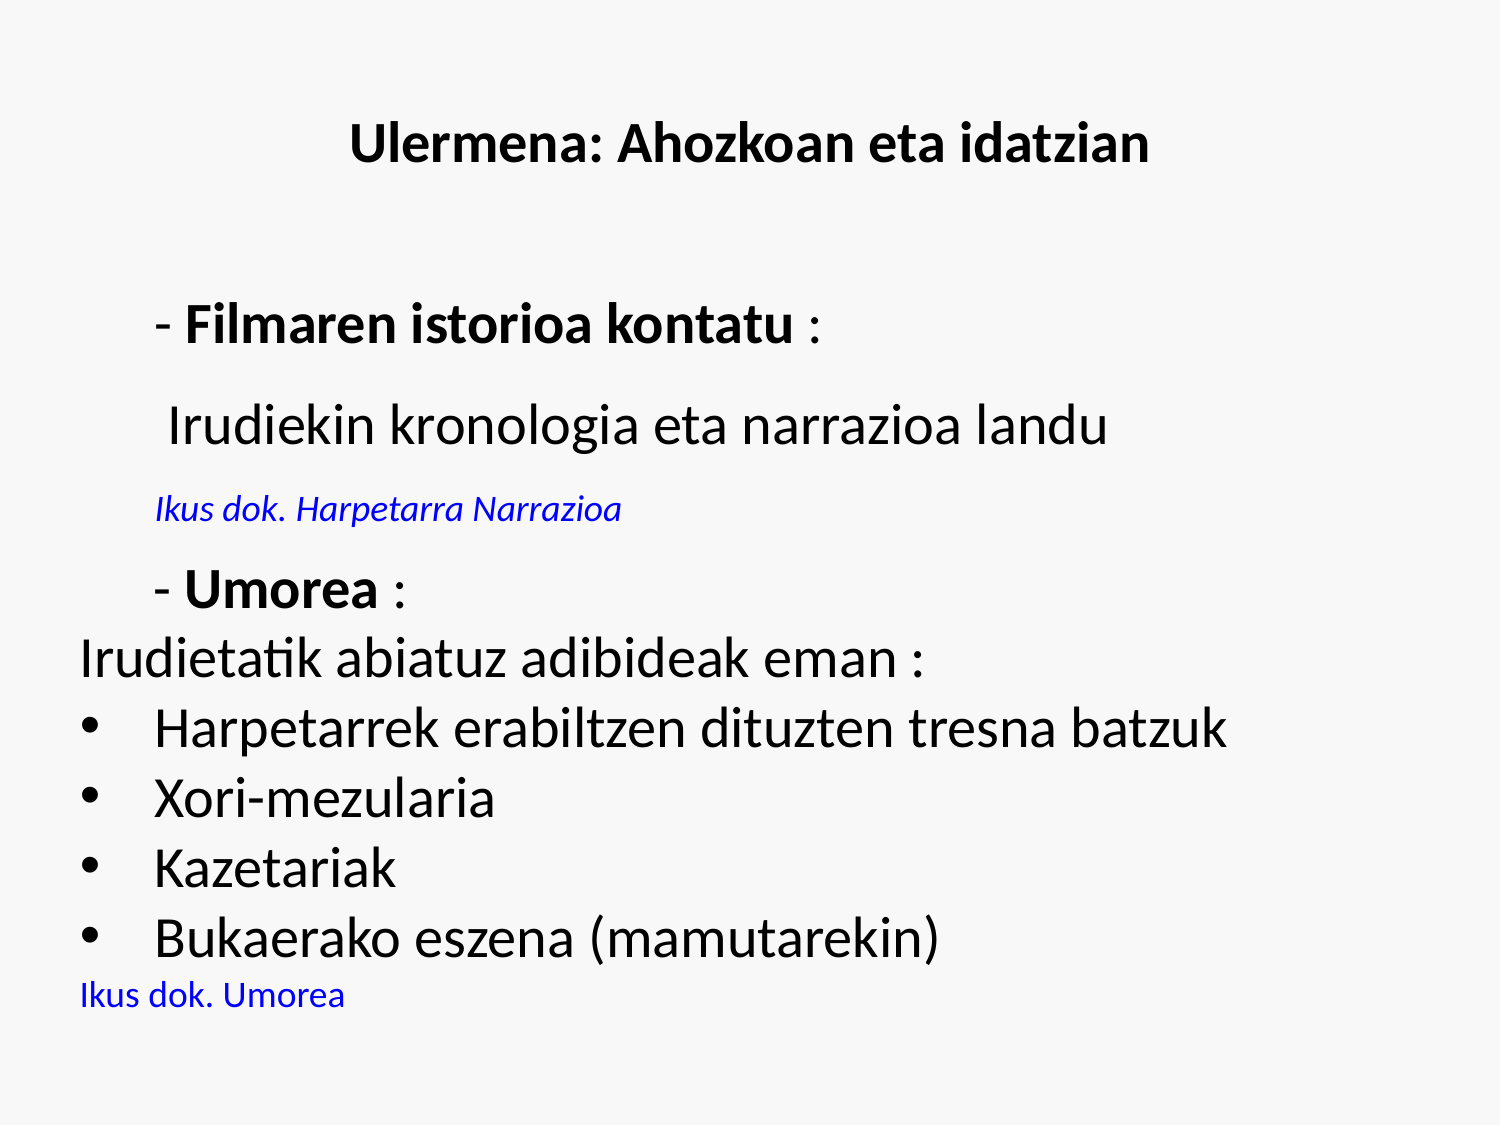

#
Ulermena: Ahozkoan eta idatzian
- Filmaren istorioa kontatu :
 Irudiekin kronologia eta narrazioa landu
Ikus dok. Harpetarra Narrazioa
	- Umorea :
Irudietatik abiatuz adibideak eman :
Harpetarrek erabiltzen dituzten tresna batzuk
Xori-mezularia
Kazetariak
Bukaerako eszena (mamutarekin)
Ikus dok. Umorea